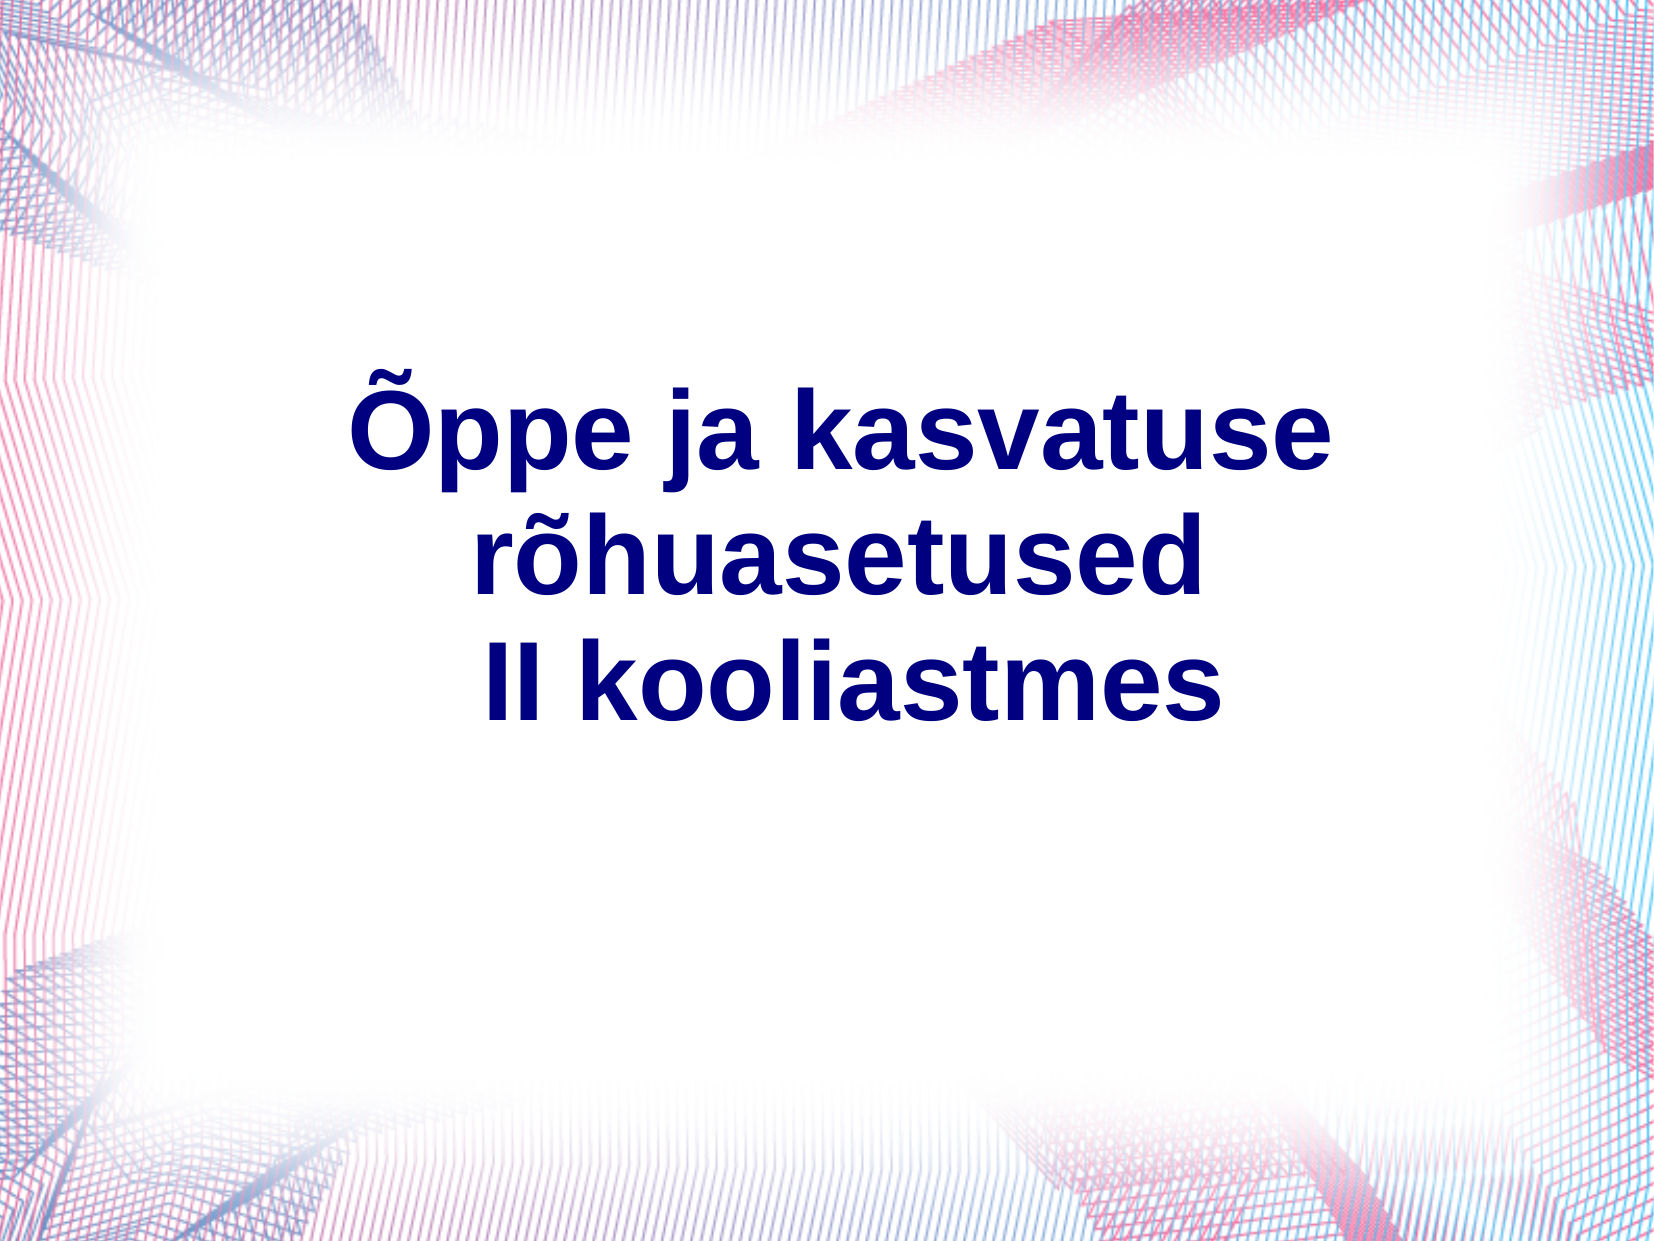

# Õppe ja kasvatuse rõhuasetused II kooliastmes